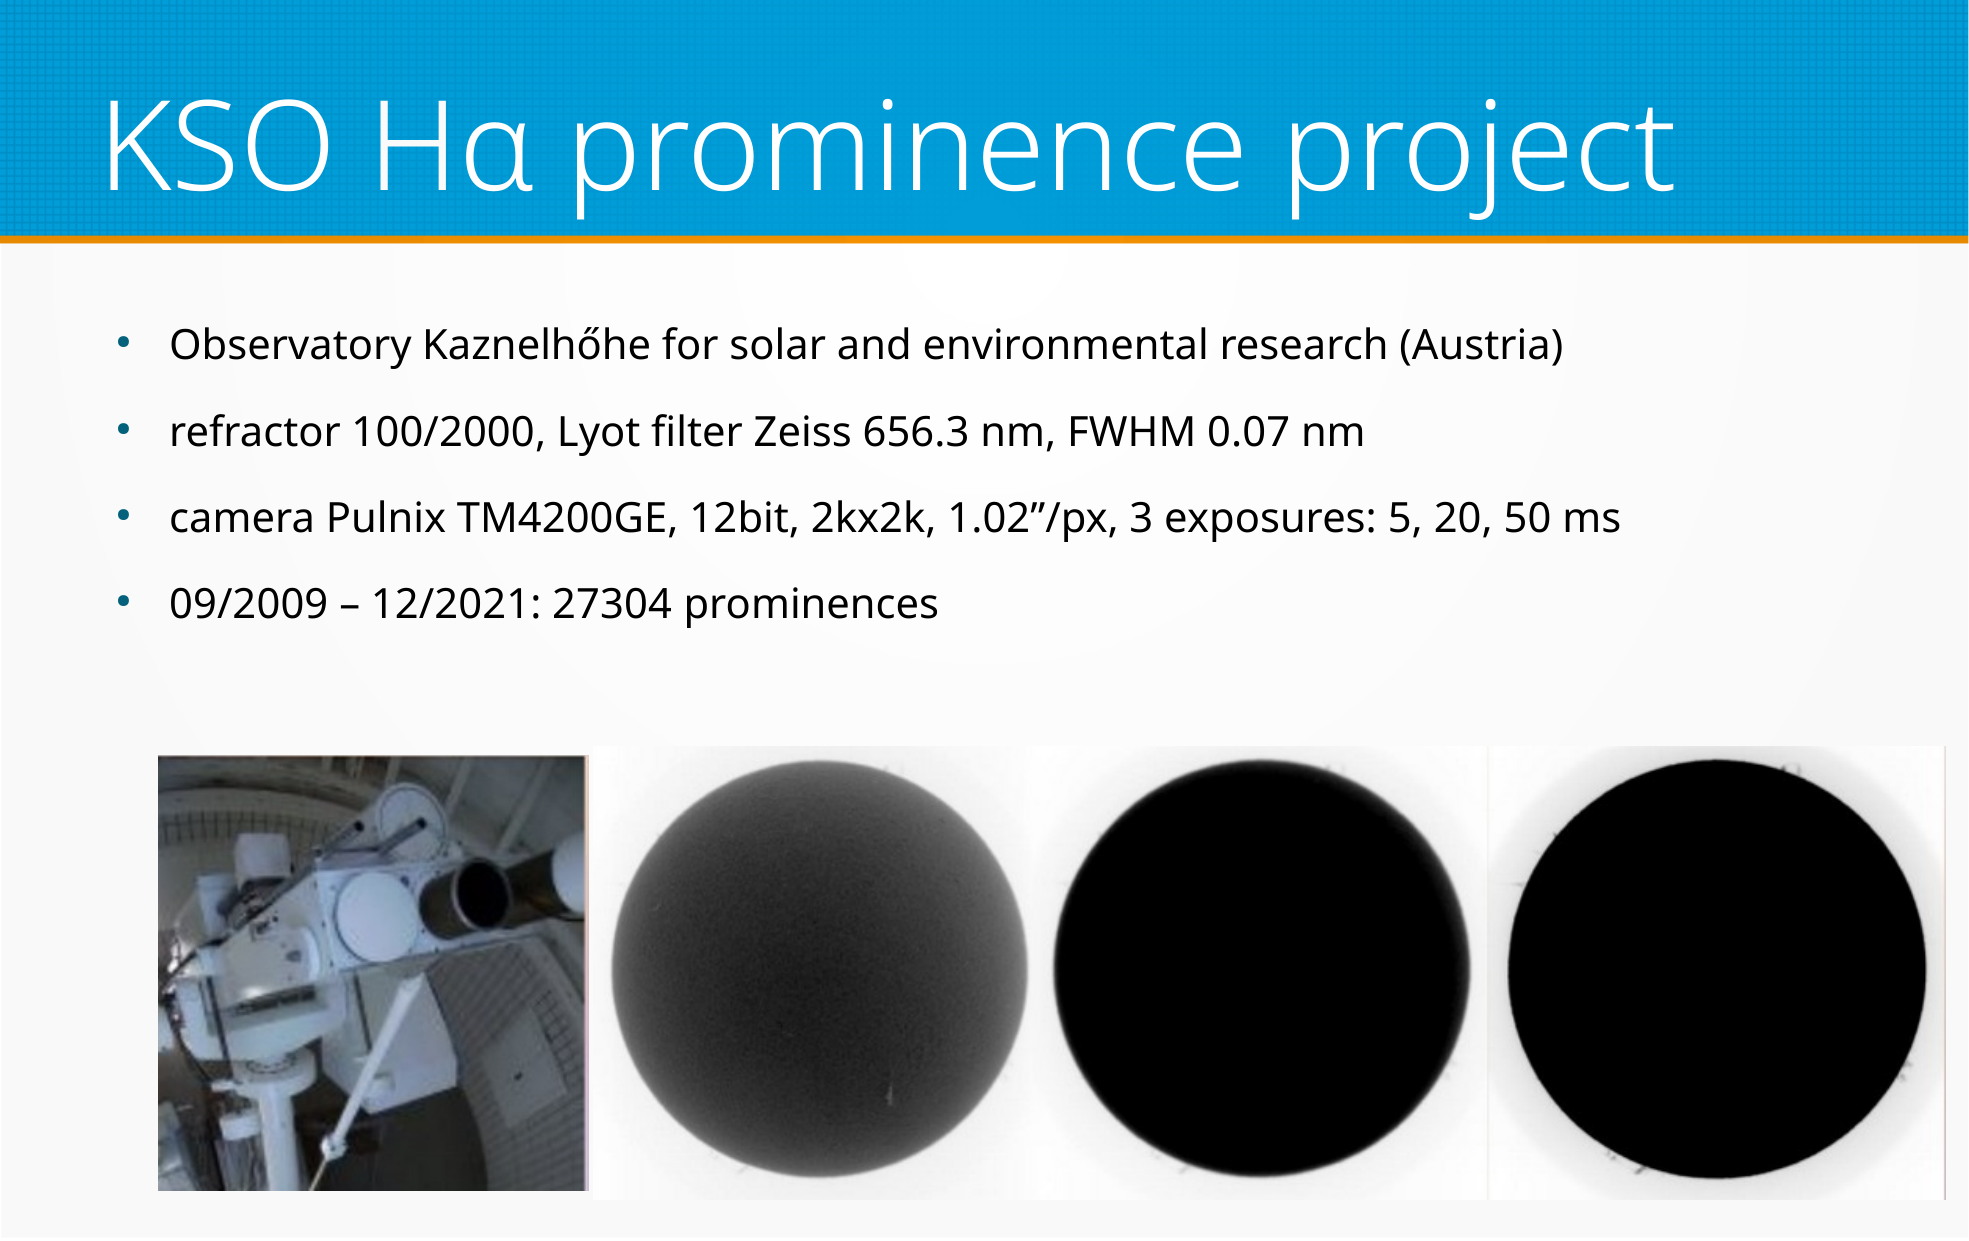

# KSO Hα prominence project
Observatory Kaznelhőhe for solar and environmental research (Austria)
­refractor 100/2000, Lyot filter Zeiss 656.3 nm, FWHM 0.07 nm
camera Pulnix TM­4200GE, 12bit, 2kx2k, 1.02”/px, 3 exposures: 5, 20, 50 ms
09/2009 – 12/2021: 27304 prominences